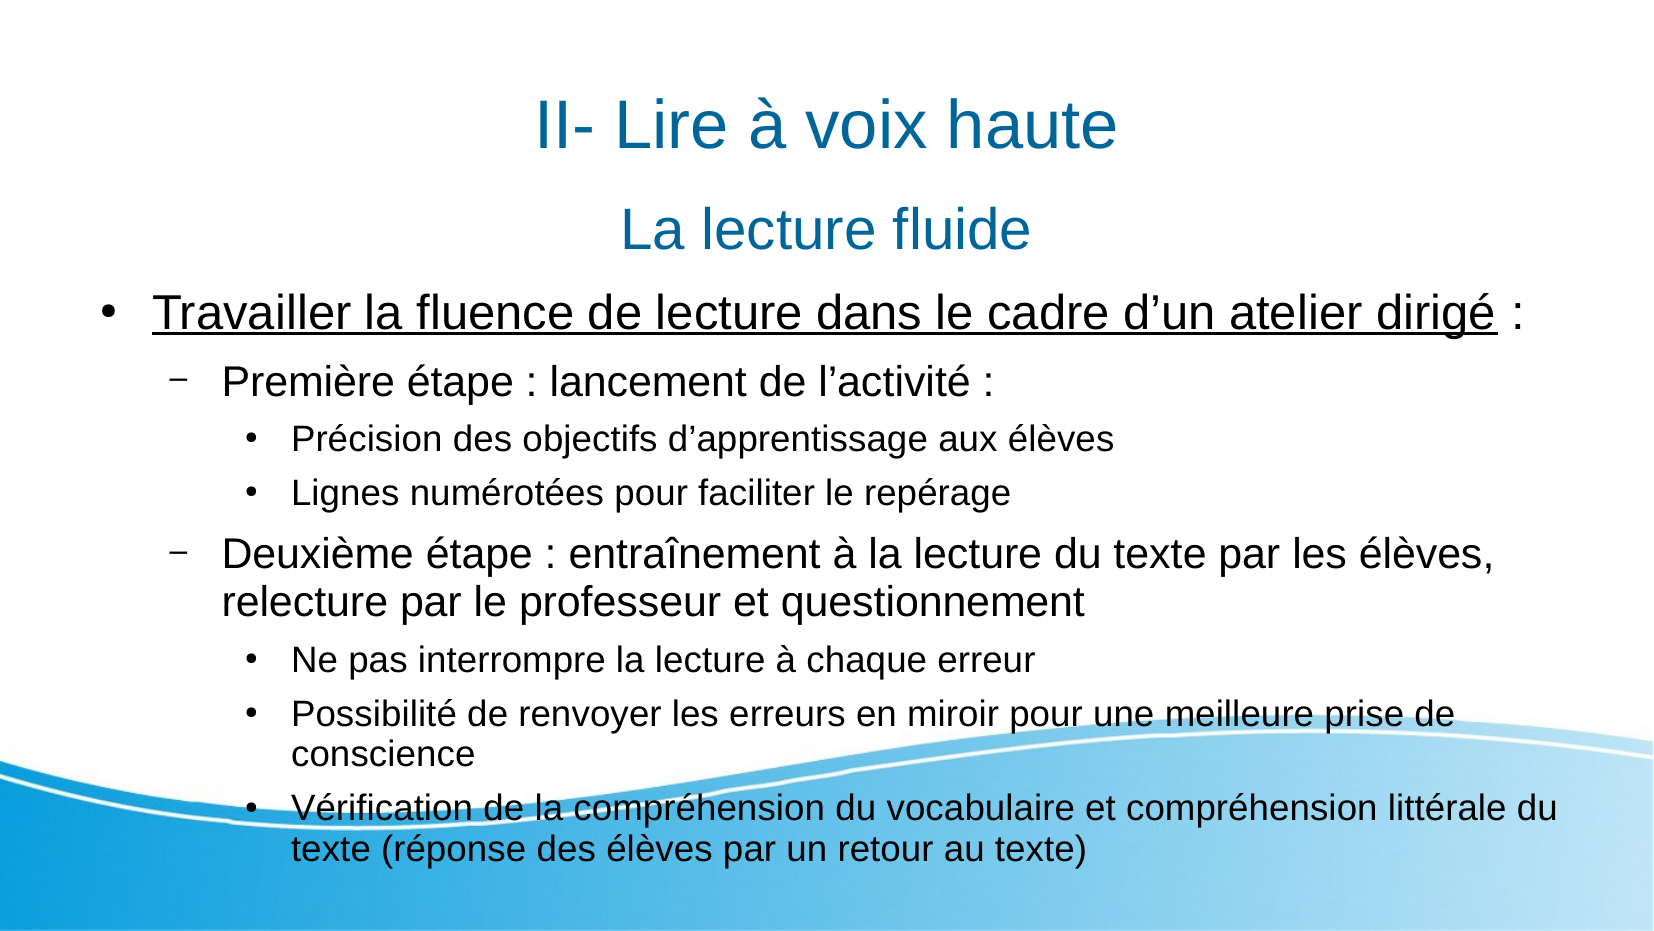

# II- Lire à voix haute
La lecture fluide
Travailler la fluence de lecture dans le cadre d’un atelier dirigé :
Première étape : lancement de l’activité :
Précision des objectifs d’apprentissage aux élèves
Lignes numérotées pour faciliter le repérage
Deuxième étape : entraînement à la lecture du texte par les élèves, relecture par le professeur et questionnement
Ne pas interrompre la lecture à chaque erreur
Possibilité de renvoyer les erreurs en miroir pour une meilleure prise de conscience
Vérification de la compréhension du vocabulaire et compréhension littérale du texte (réponse des élèves par un retour au texte)